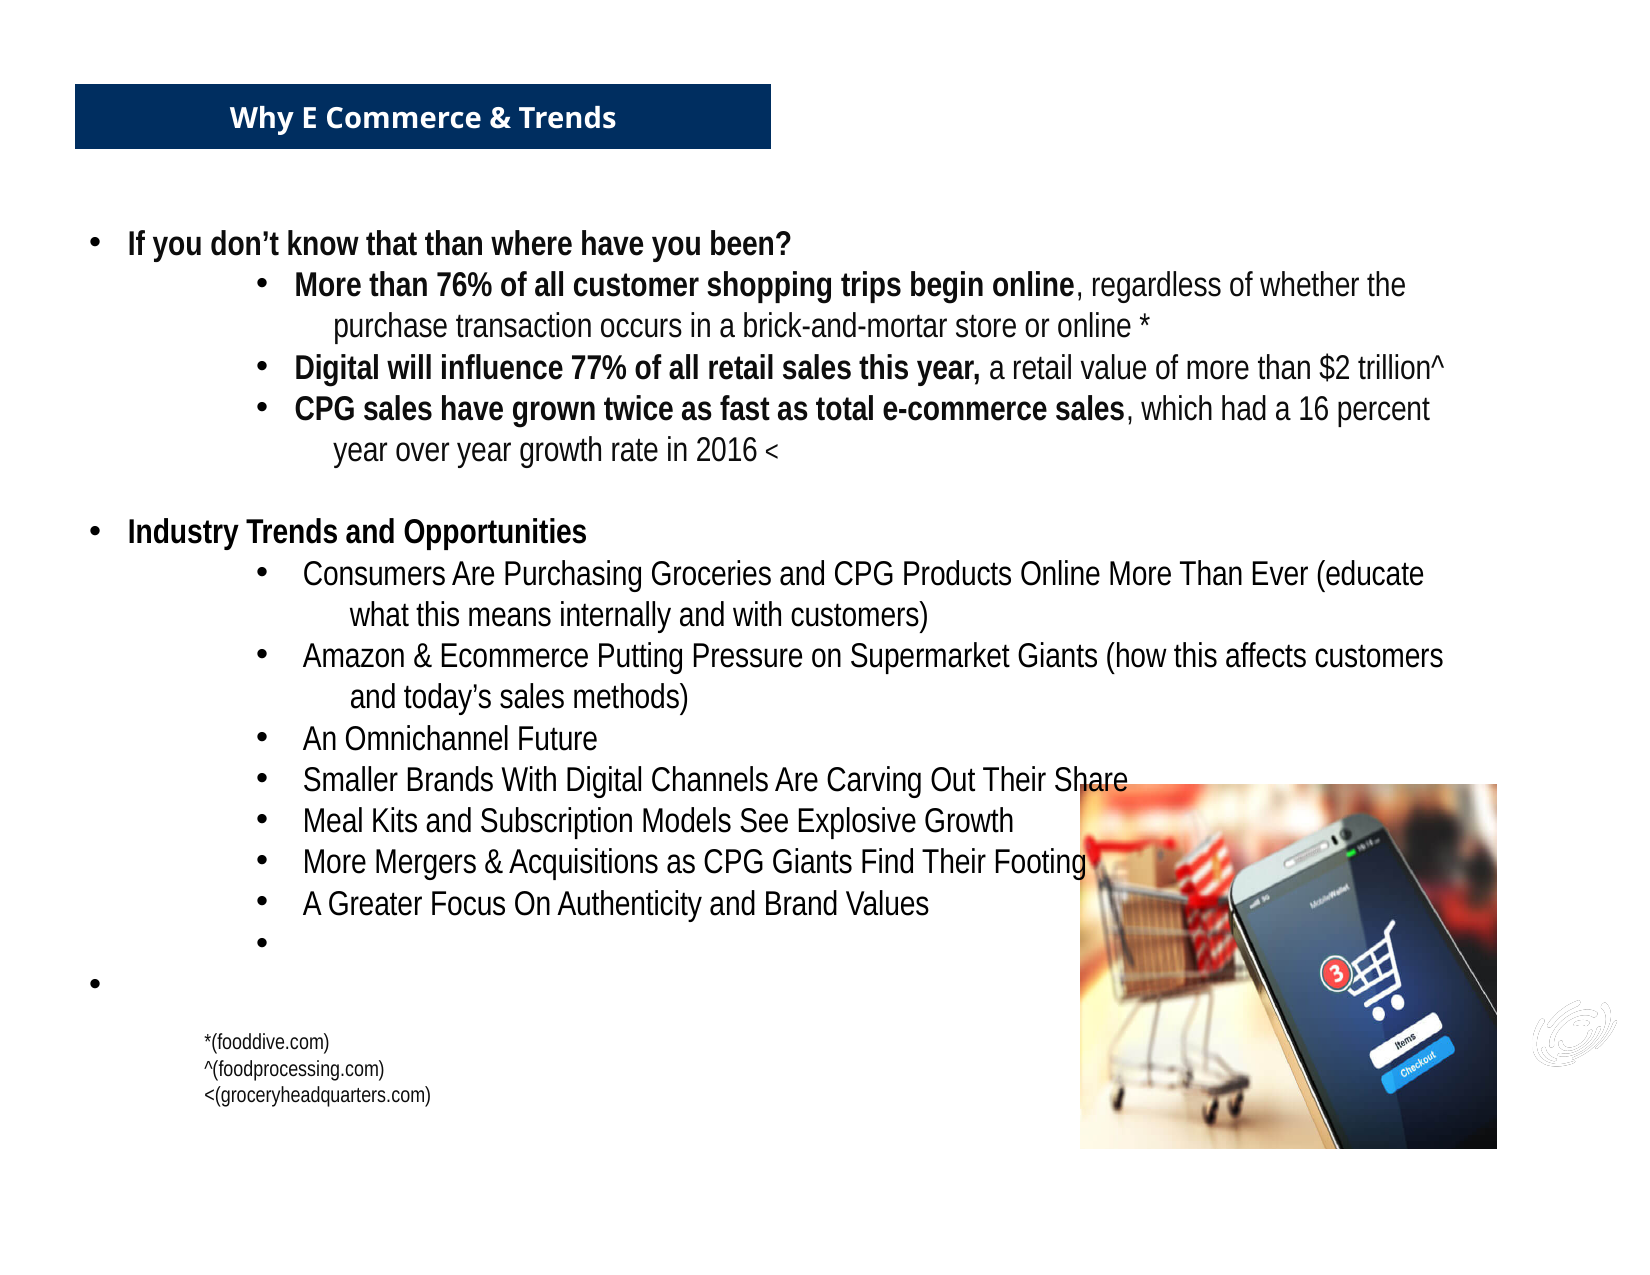

Why E Commerce & Trends
If you don’t know that than where have you been?
More than 76% of all customer shopping trips begin online, regardless of whether the purchase transaction occurs in a brick-and-mortar store or online *
Digital will influence 77% of all retail sales this year, a retail value of more than $2 trillion^
CPG sales have grown twice as fast as total e-commerce sales, which had a 16 percent
year over year growth rate in 2016 <
Industry Trends and Opportunities
Consumers Are Purchasing Groceries and CPG Products Online More Than Ever (educate what this means internally and with customers)
Amazon & Ecommerce Putting Pressure on Supermarket Giants (how this affects customers and today’s sales methods)
An Omnichannel Future
Smaller Brands With Digital Channels Are Carving Out Their Share
Meal Kits and Subscription Models See Explosive Growth
More Mergers & Acquisitions as CPG Giants Find Their Footing
A Greater Focus On Authenticity and Brand Values
*(fooddive.com)
^(foodprocessing.com)
<(groceryheadquarters.com)